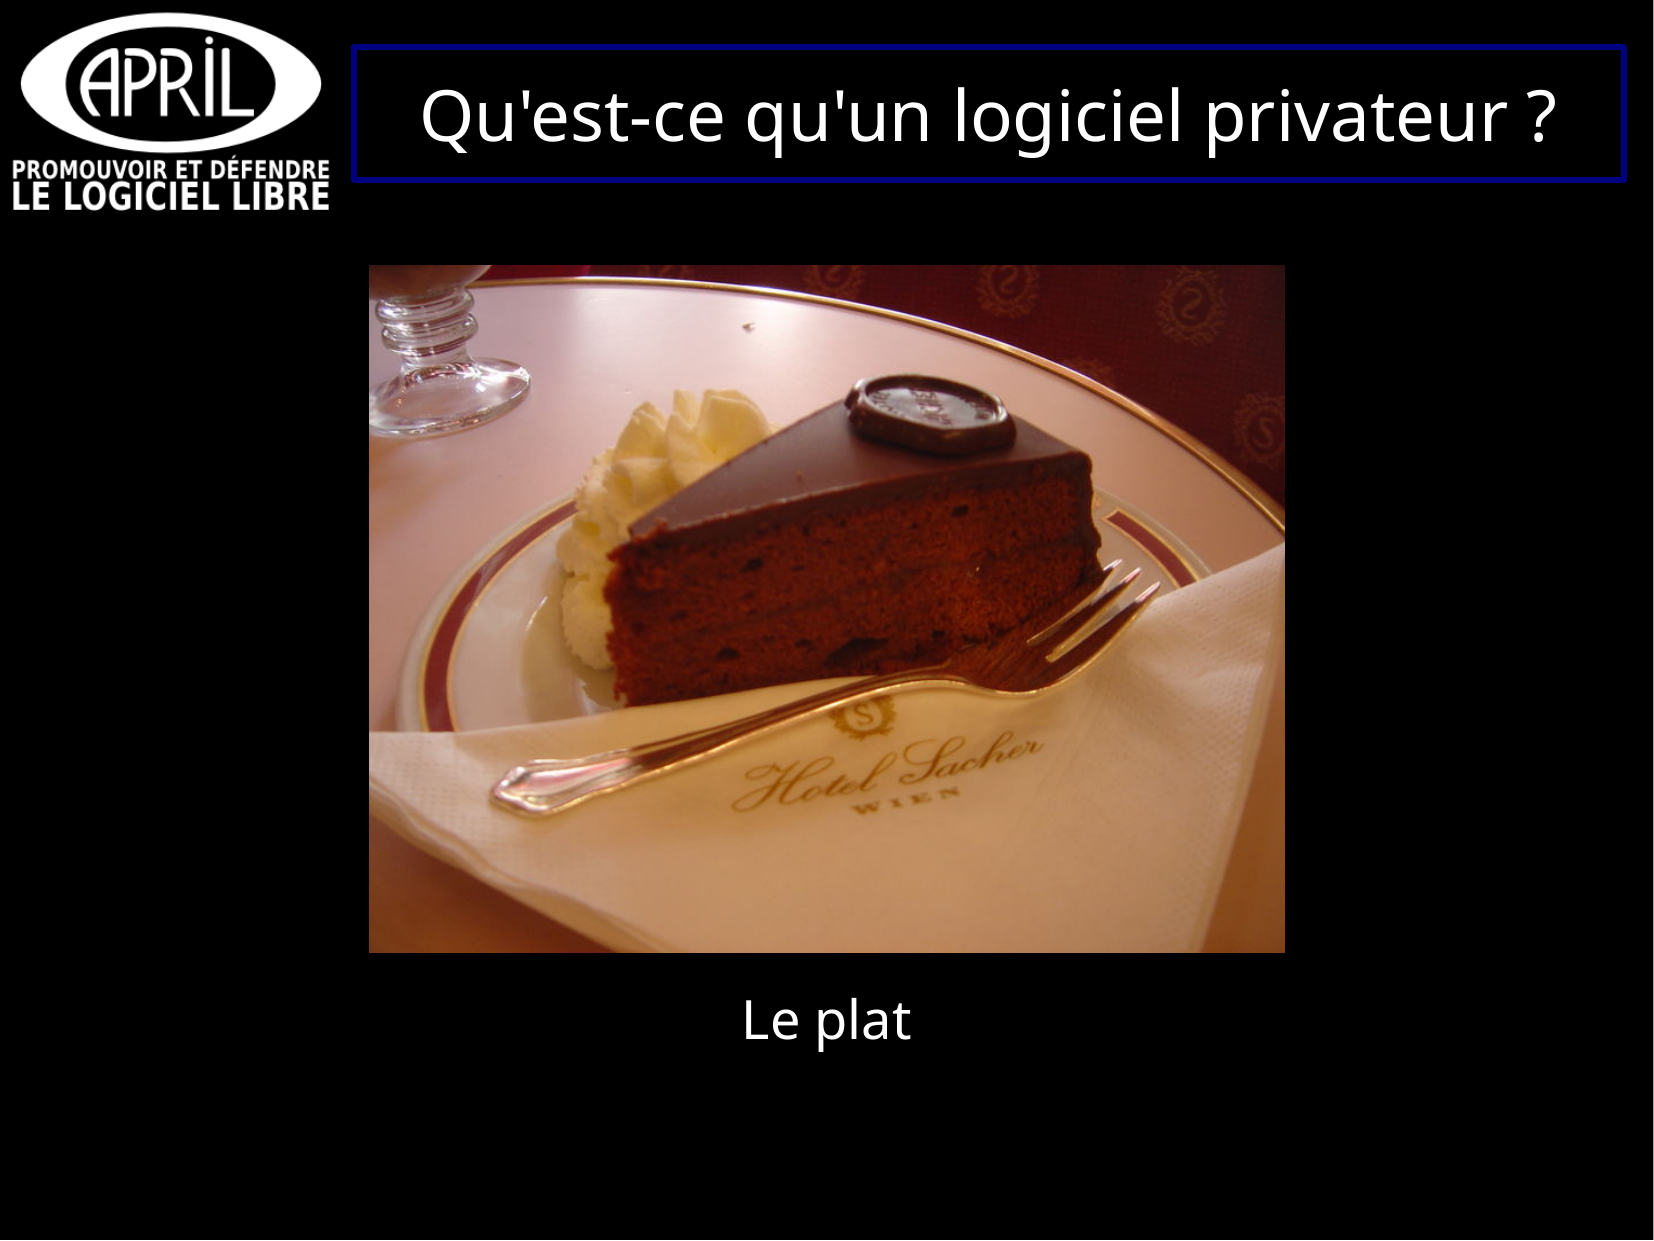

# Qu'est-ce qu'un logiciel privateur ?
Le plat